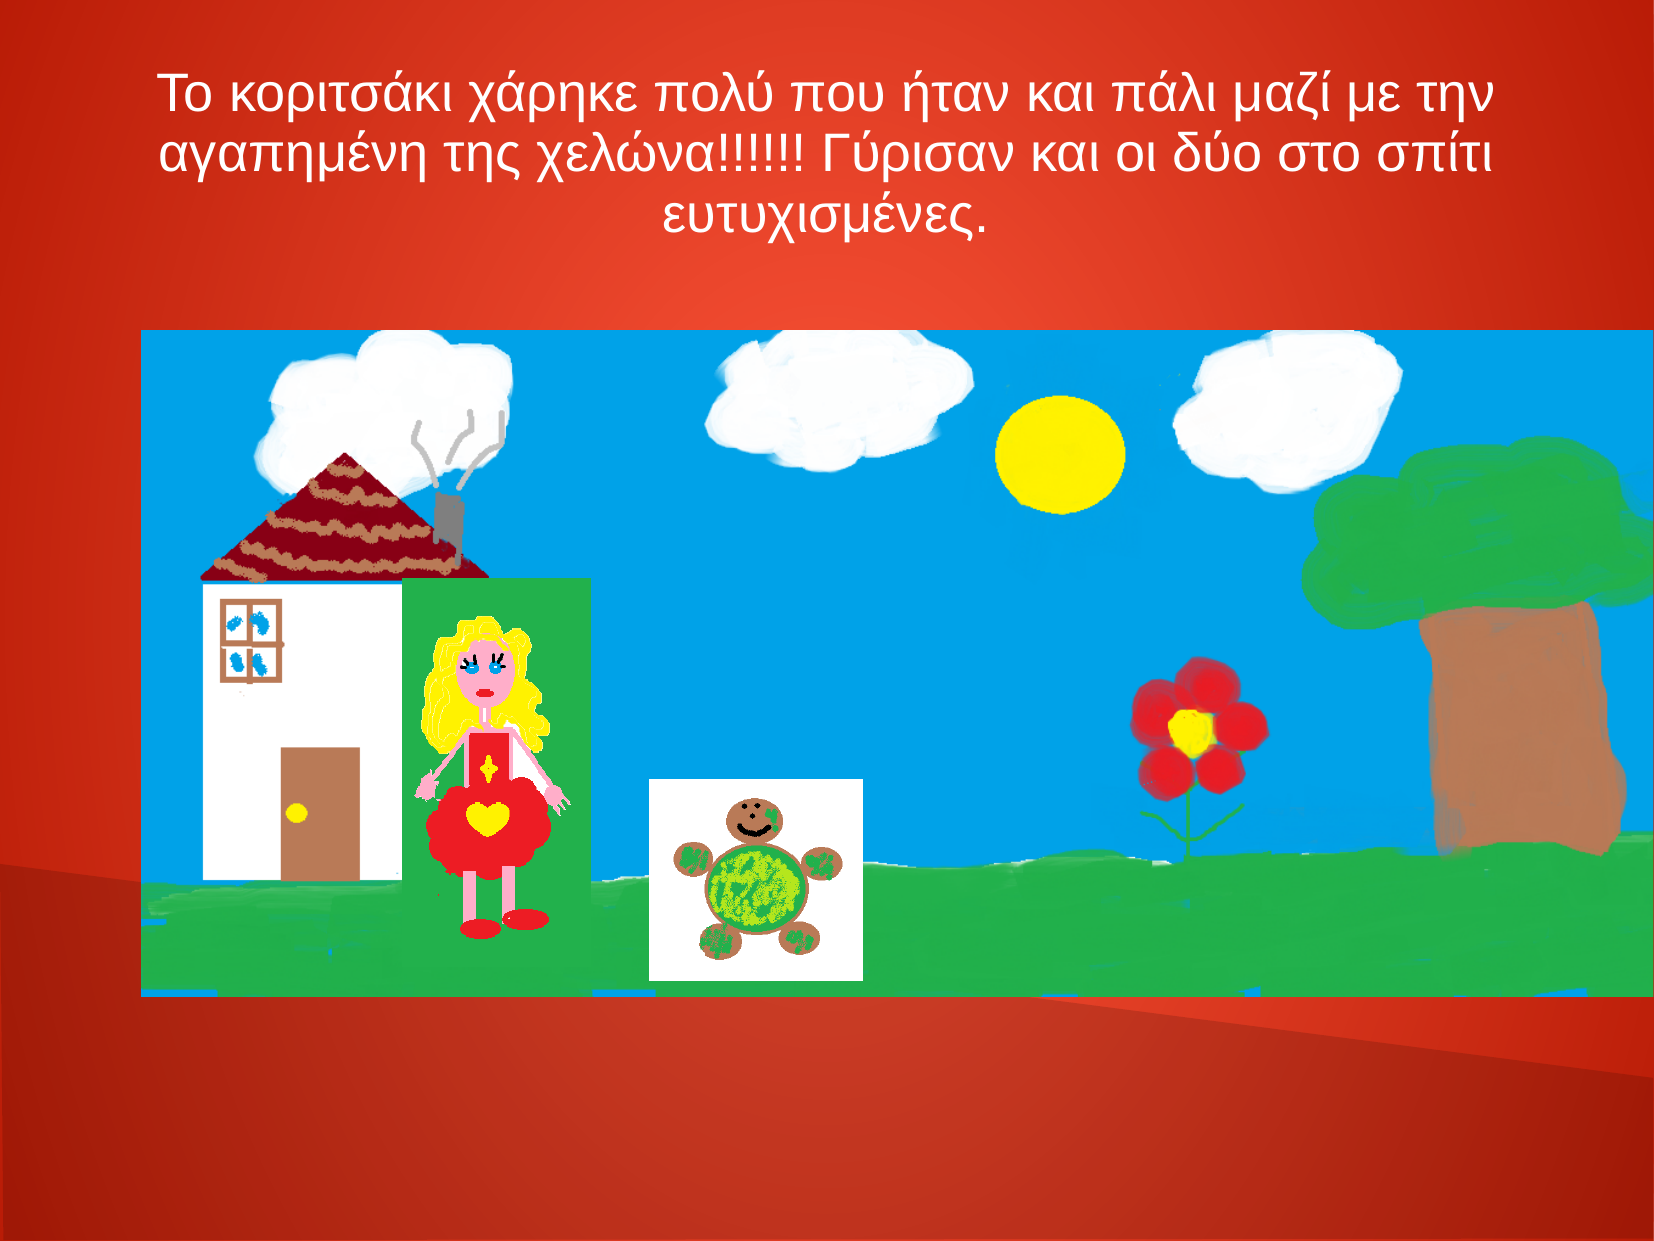

# Το κοριτσάκι χάρηκε πολύ που ήταν και πάλι μαζί με την αγαπημένη της χελώνα!!!!!! Γύρισαν και οι δύο στο σπίτι ευτυχισμένες.